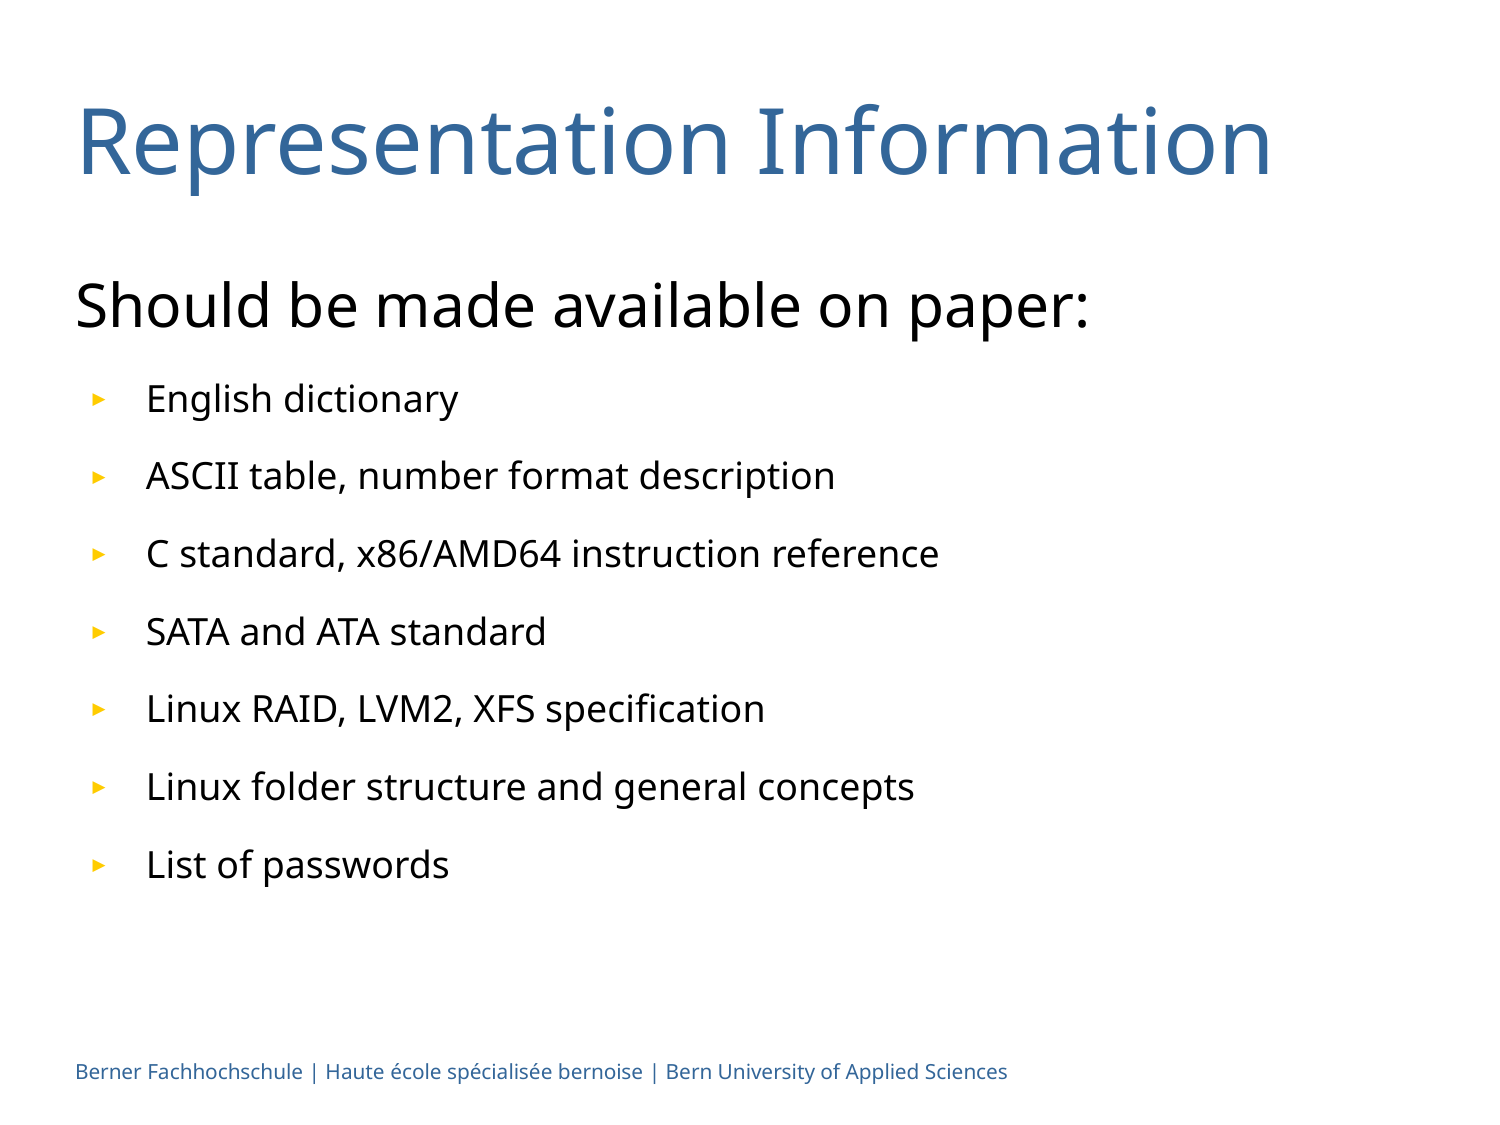

# Representation Information
Should be made available on paper:
English dictionary
ASCII table, number format description
C standard, x86/AMD64 instruction reference
SATA and ATA standard
Linux RAID, LVM2, XFS specification
Linux folder structure and general concepts
List of passwords